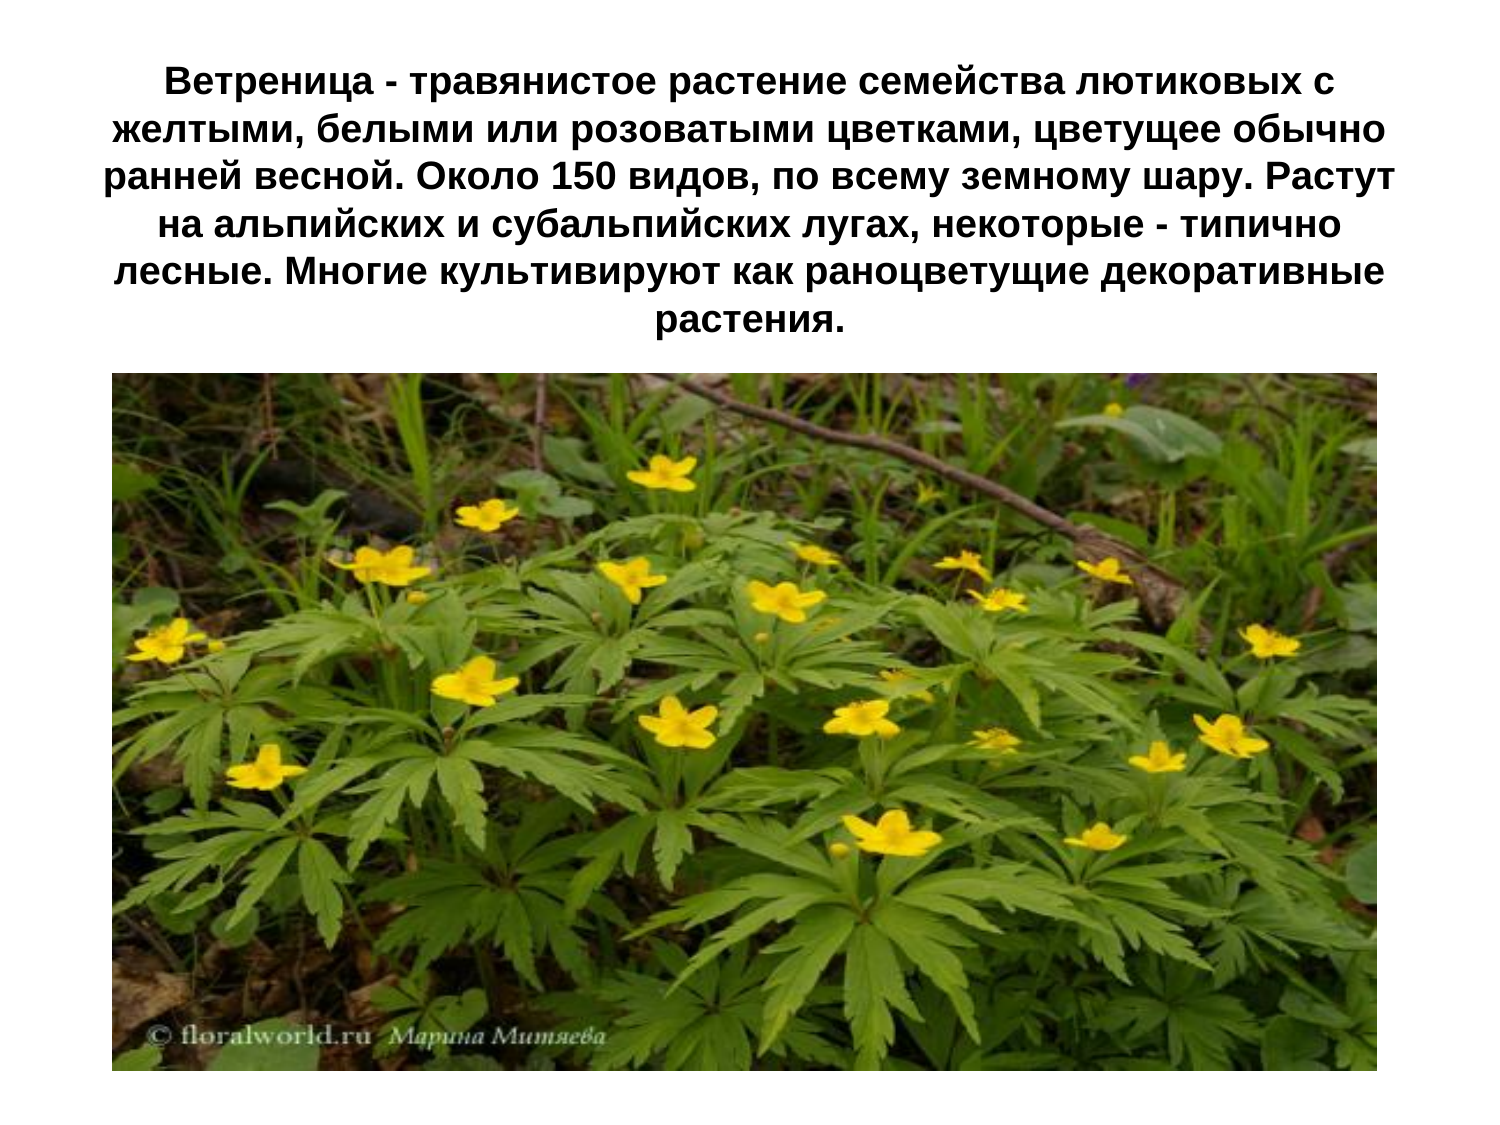

# Ветреница - травянистое растение семейства лютиковых с желтыми, белыми или розоватыми цветками, цветущее обычно ранней весной. Около 150 видов, по всему земному шару. Растут на альпийских и субальпийских лугах, некоторые - типично лесные. Многие культивируют как раноцветущие декоративные растения.